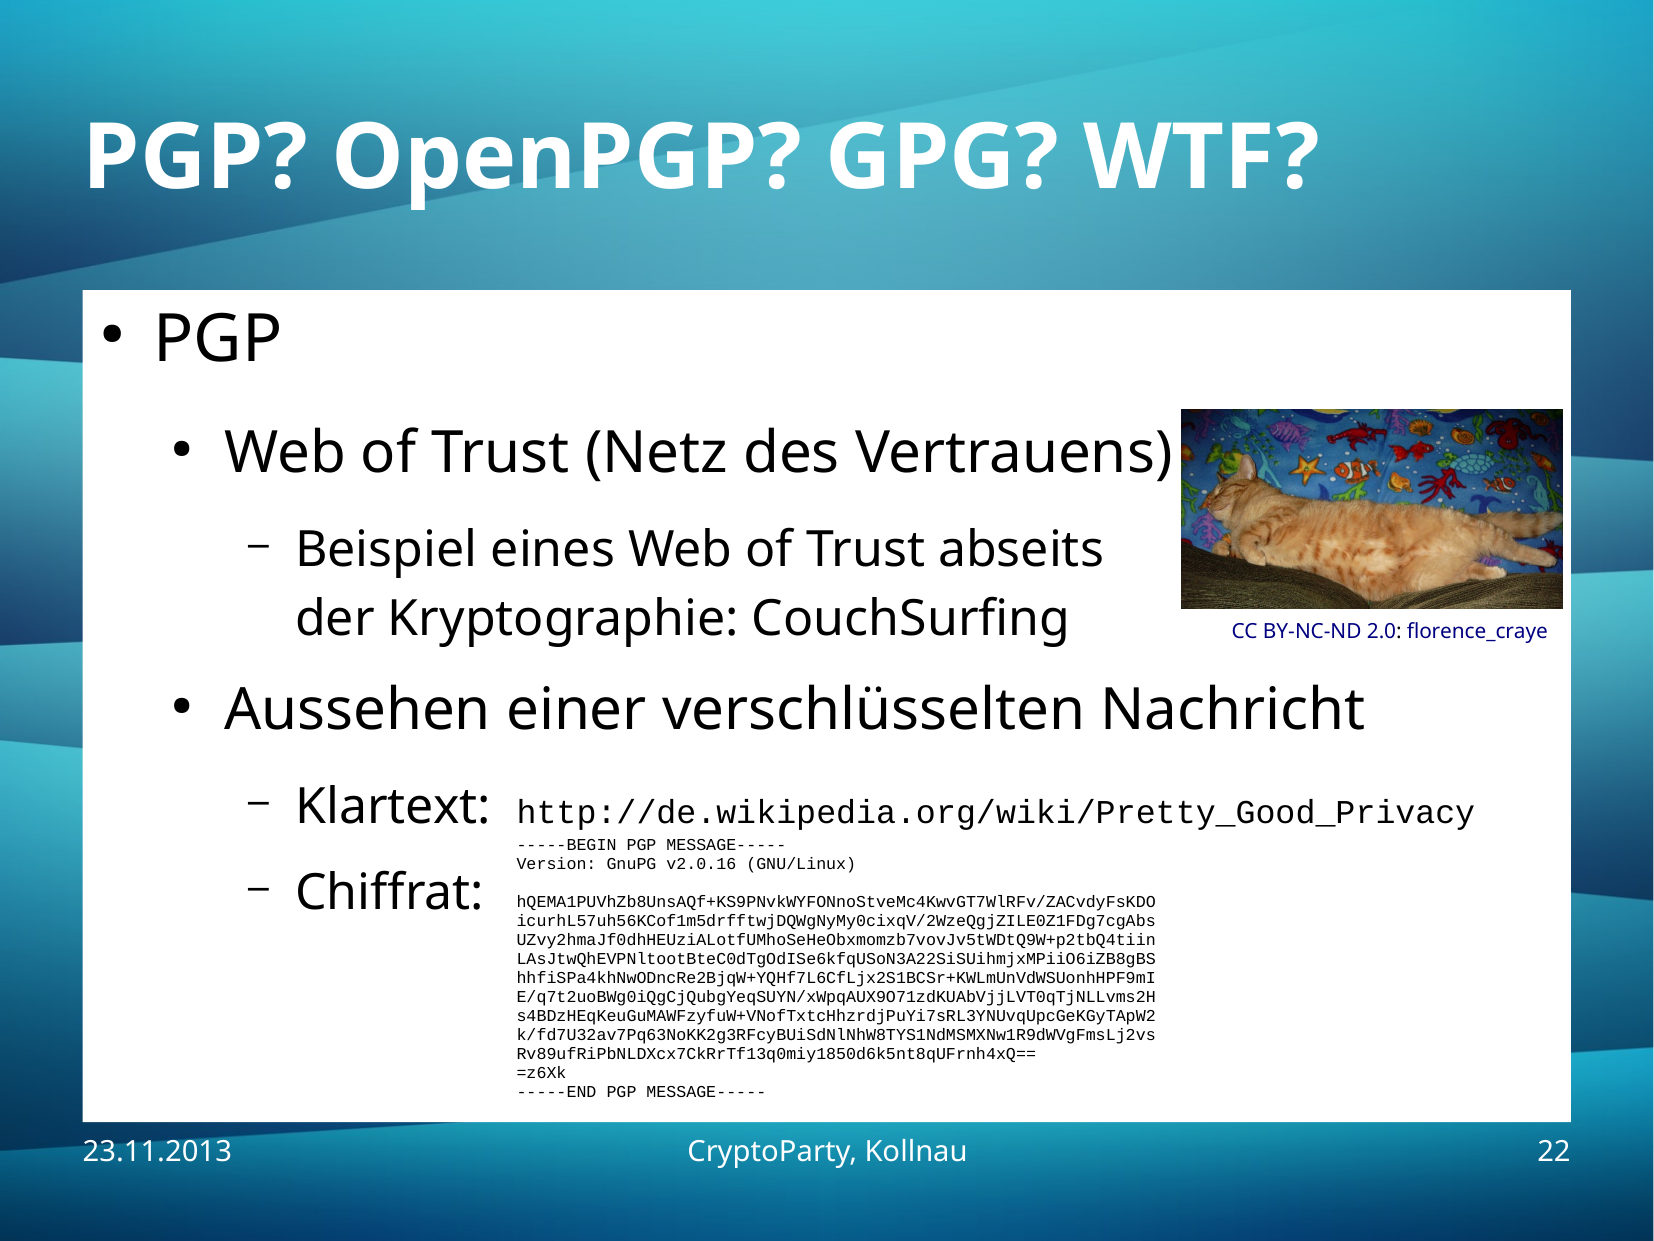

# PGP? OpenPGP? GPG? WTF?
PGP
Web of Trust (Netz des Vertrauens)
Beispiel eines Web of Trust abseits
der Kryptographie: CouchSurfing
Aussehen einer verschlüsselten Nachricht
Klartext:	http://de.wikipedia.org/wiki/Pretty_Good_Privacy
Chiffrat:
CC BY-NC-ND 2.0: florence_craye
-----BEGIN PGP MESSAGE-----
Version: GnuPG v2.0.16 (GNU/Linux)
hQEMA1PUVhZb8UnsAQf+KS9PNvkWYFONnoStveMc4KwvGT7WlRFv/ZACvdyFsKDO
icurhL57uh56KCof1m5drfftwjDQWgNyMy0cixqV/2WzeQgjZILE0Z1FDg7cgAbs
UZvy2hmaJf0dhHEUziALotfUMhoSeHeObxmomzb7vovJv5tWDtQ9W+p2tbQ4tiin
LAsJtwQhEVPNltootBteC0dTgOdISe6kfqUSoN3A22SiSUihmjxMPiiO6iZB8gBS
hhfiSPa4khNwODncRe2BjqW+YQHf7L6CfLjx2S1BCSr+KWLmUnVdWSUonhHPF9mI
E/q7t2uoBWg0iQgCjQubgYeqSUYN/xWpqAUX9O71zdKUAbVjjLVT0qTjNLLvms2H
s4BDzHEqKeuGuMAWFzyfuW+VNofTxtcHhzrdjPuYi7sRL3YNUvqUpcGeKGyTApW2
k/fd7U32av7Pq63NoKK2g3RFcyBUiSdNlNhW8TYS1NdMSMXNw1R9dWVgFmsLj2vs
Rv89ufRiPbNLDXcx7CkRrTf13q0miy1850d6k5nt8qUFrnh4xQ==
=z6Xk
-----END PGP MESSAGE-----
23.11.2013
CryptoParty, Kollnau
22